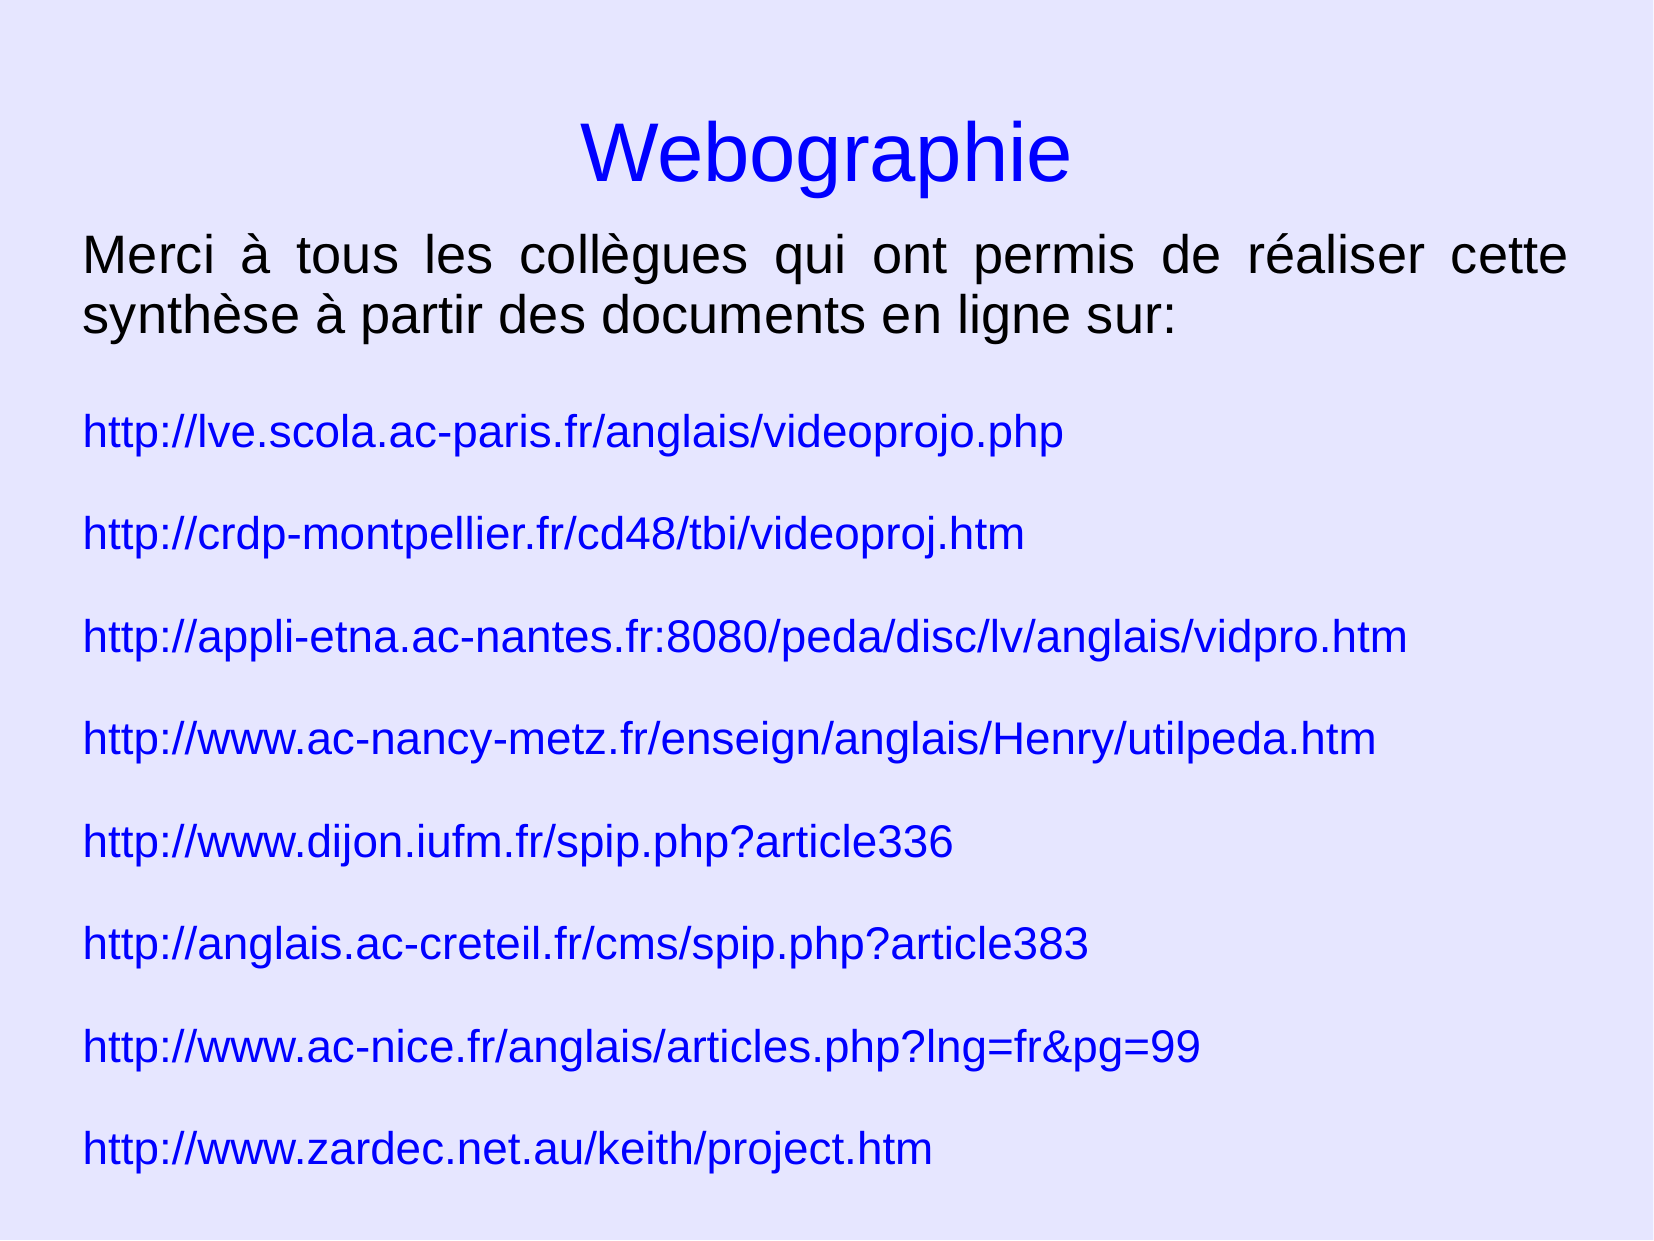

# Webographie
Merci à tous les collègues qui ont permis de réaliser cette synthèse à partir des documents en ligne sur:
http://lve.scola.ac-paris.fr/anglais/videoprojo.php
http://crdp-montpellier.fr/cd48/tbi/videoproj.htm
http://appli-etna.ac-nantes.fr:8080/peda/disc/lv/anglais/vidpro.htm
http://www.ac-nancy-metz.fr/enseign/anglais/Henry/utilpeda.htm
http://www.dijon.iufm.fr/spip.php?article336
http://anglais.ac-creteil.fr/cms/spip.php?article383
http://www.ac-nice.fr/anglais/articles.php?lng=fr&pg=99
http://www.zardec.net.au/keith/project.htm